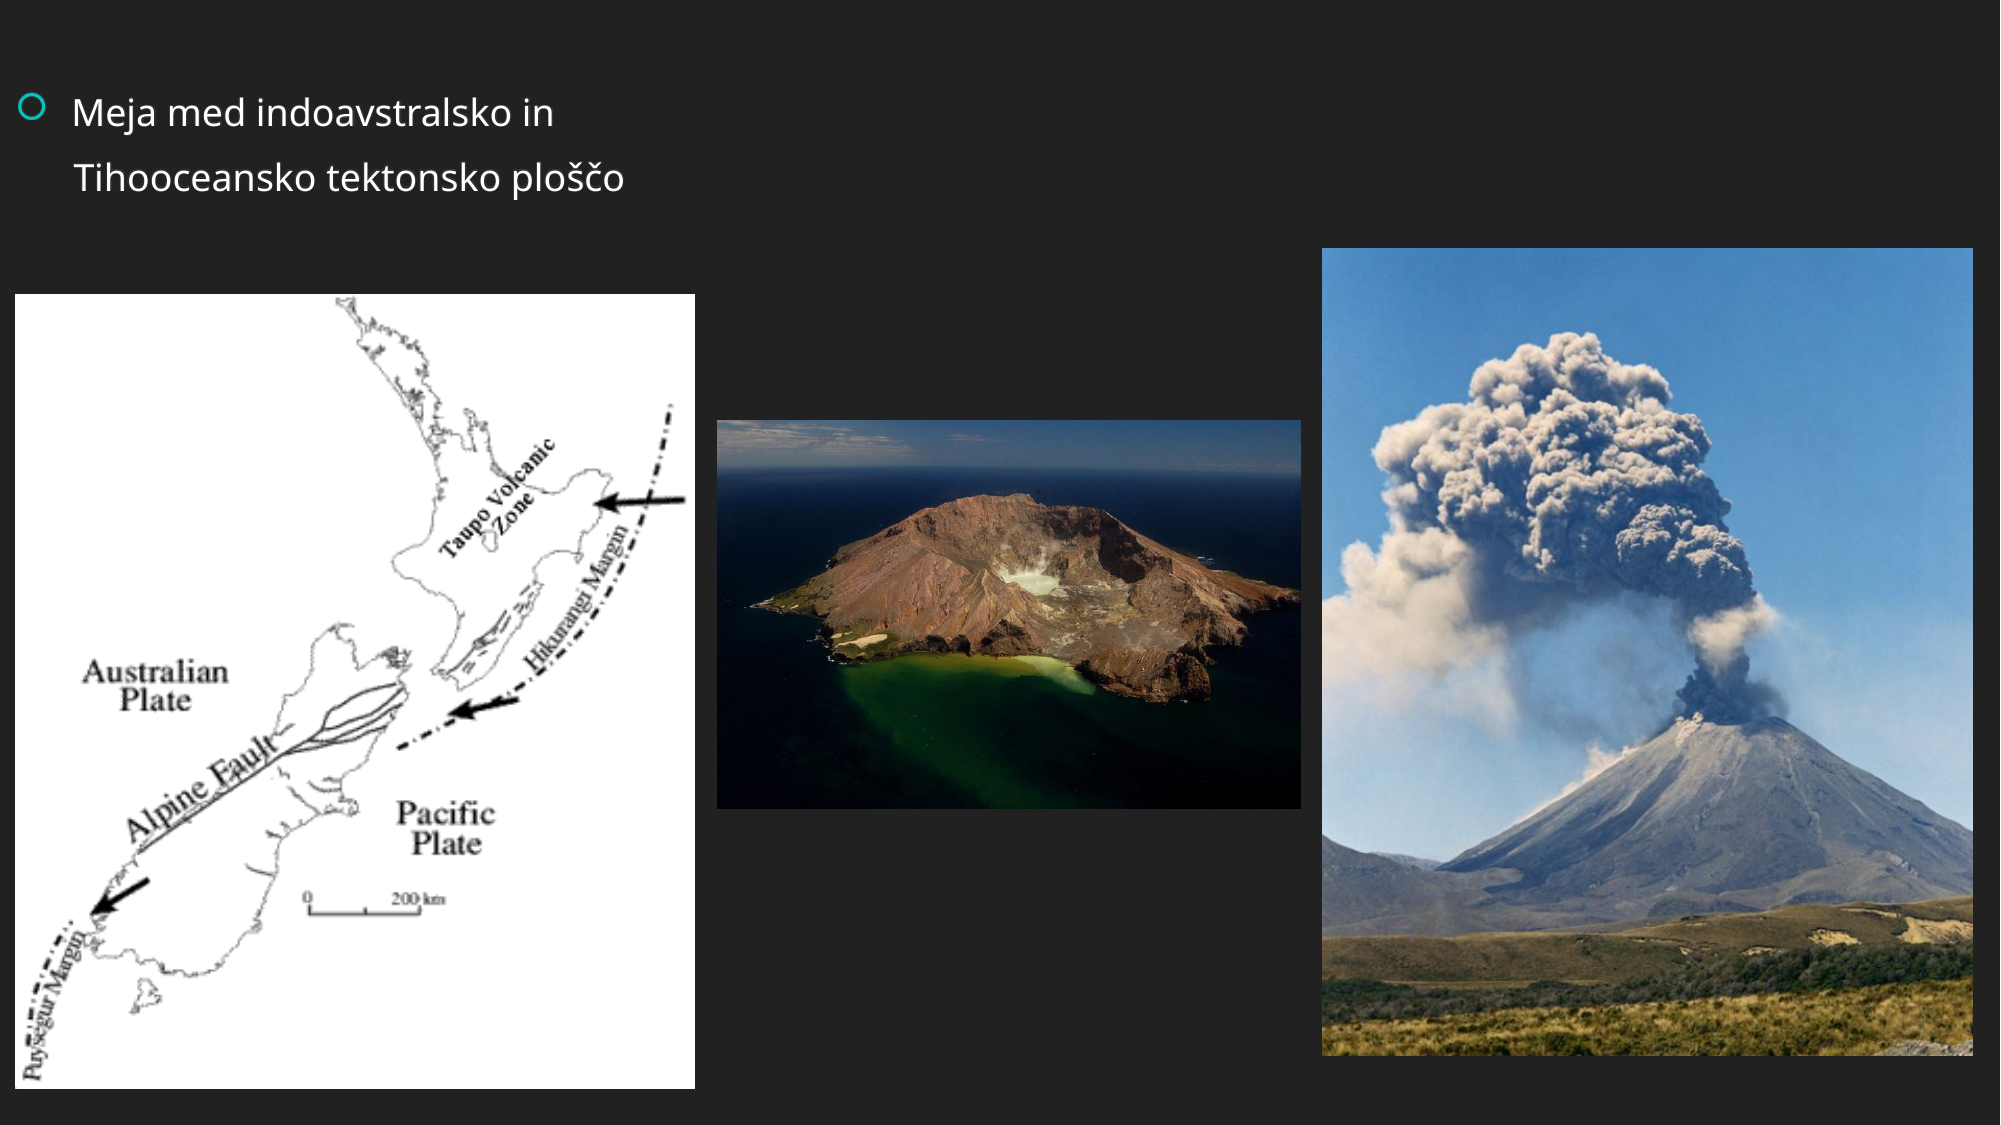

# Meja med indoavstralsko in
 Tihooceansko tektonsko ploščo